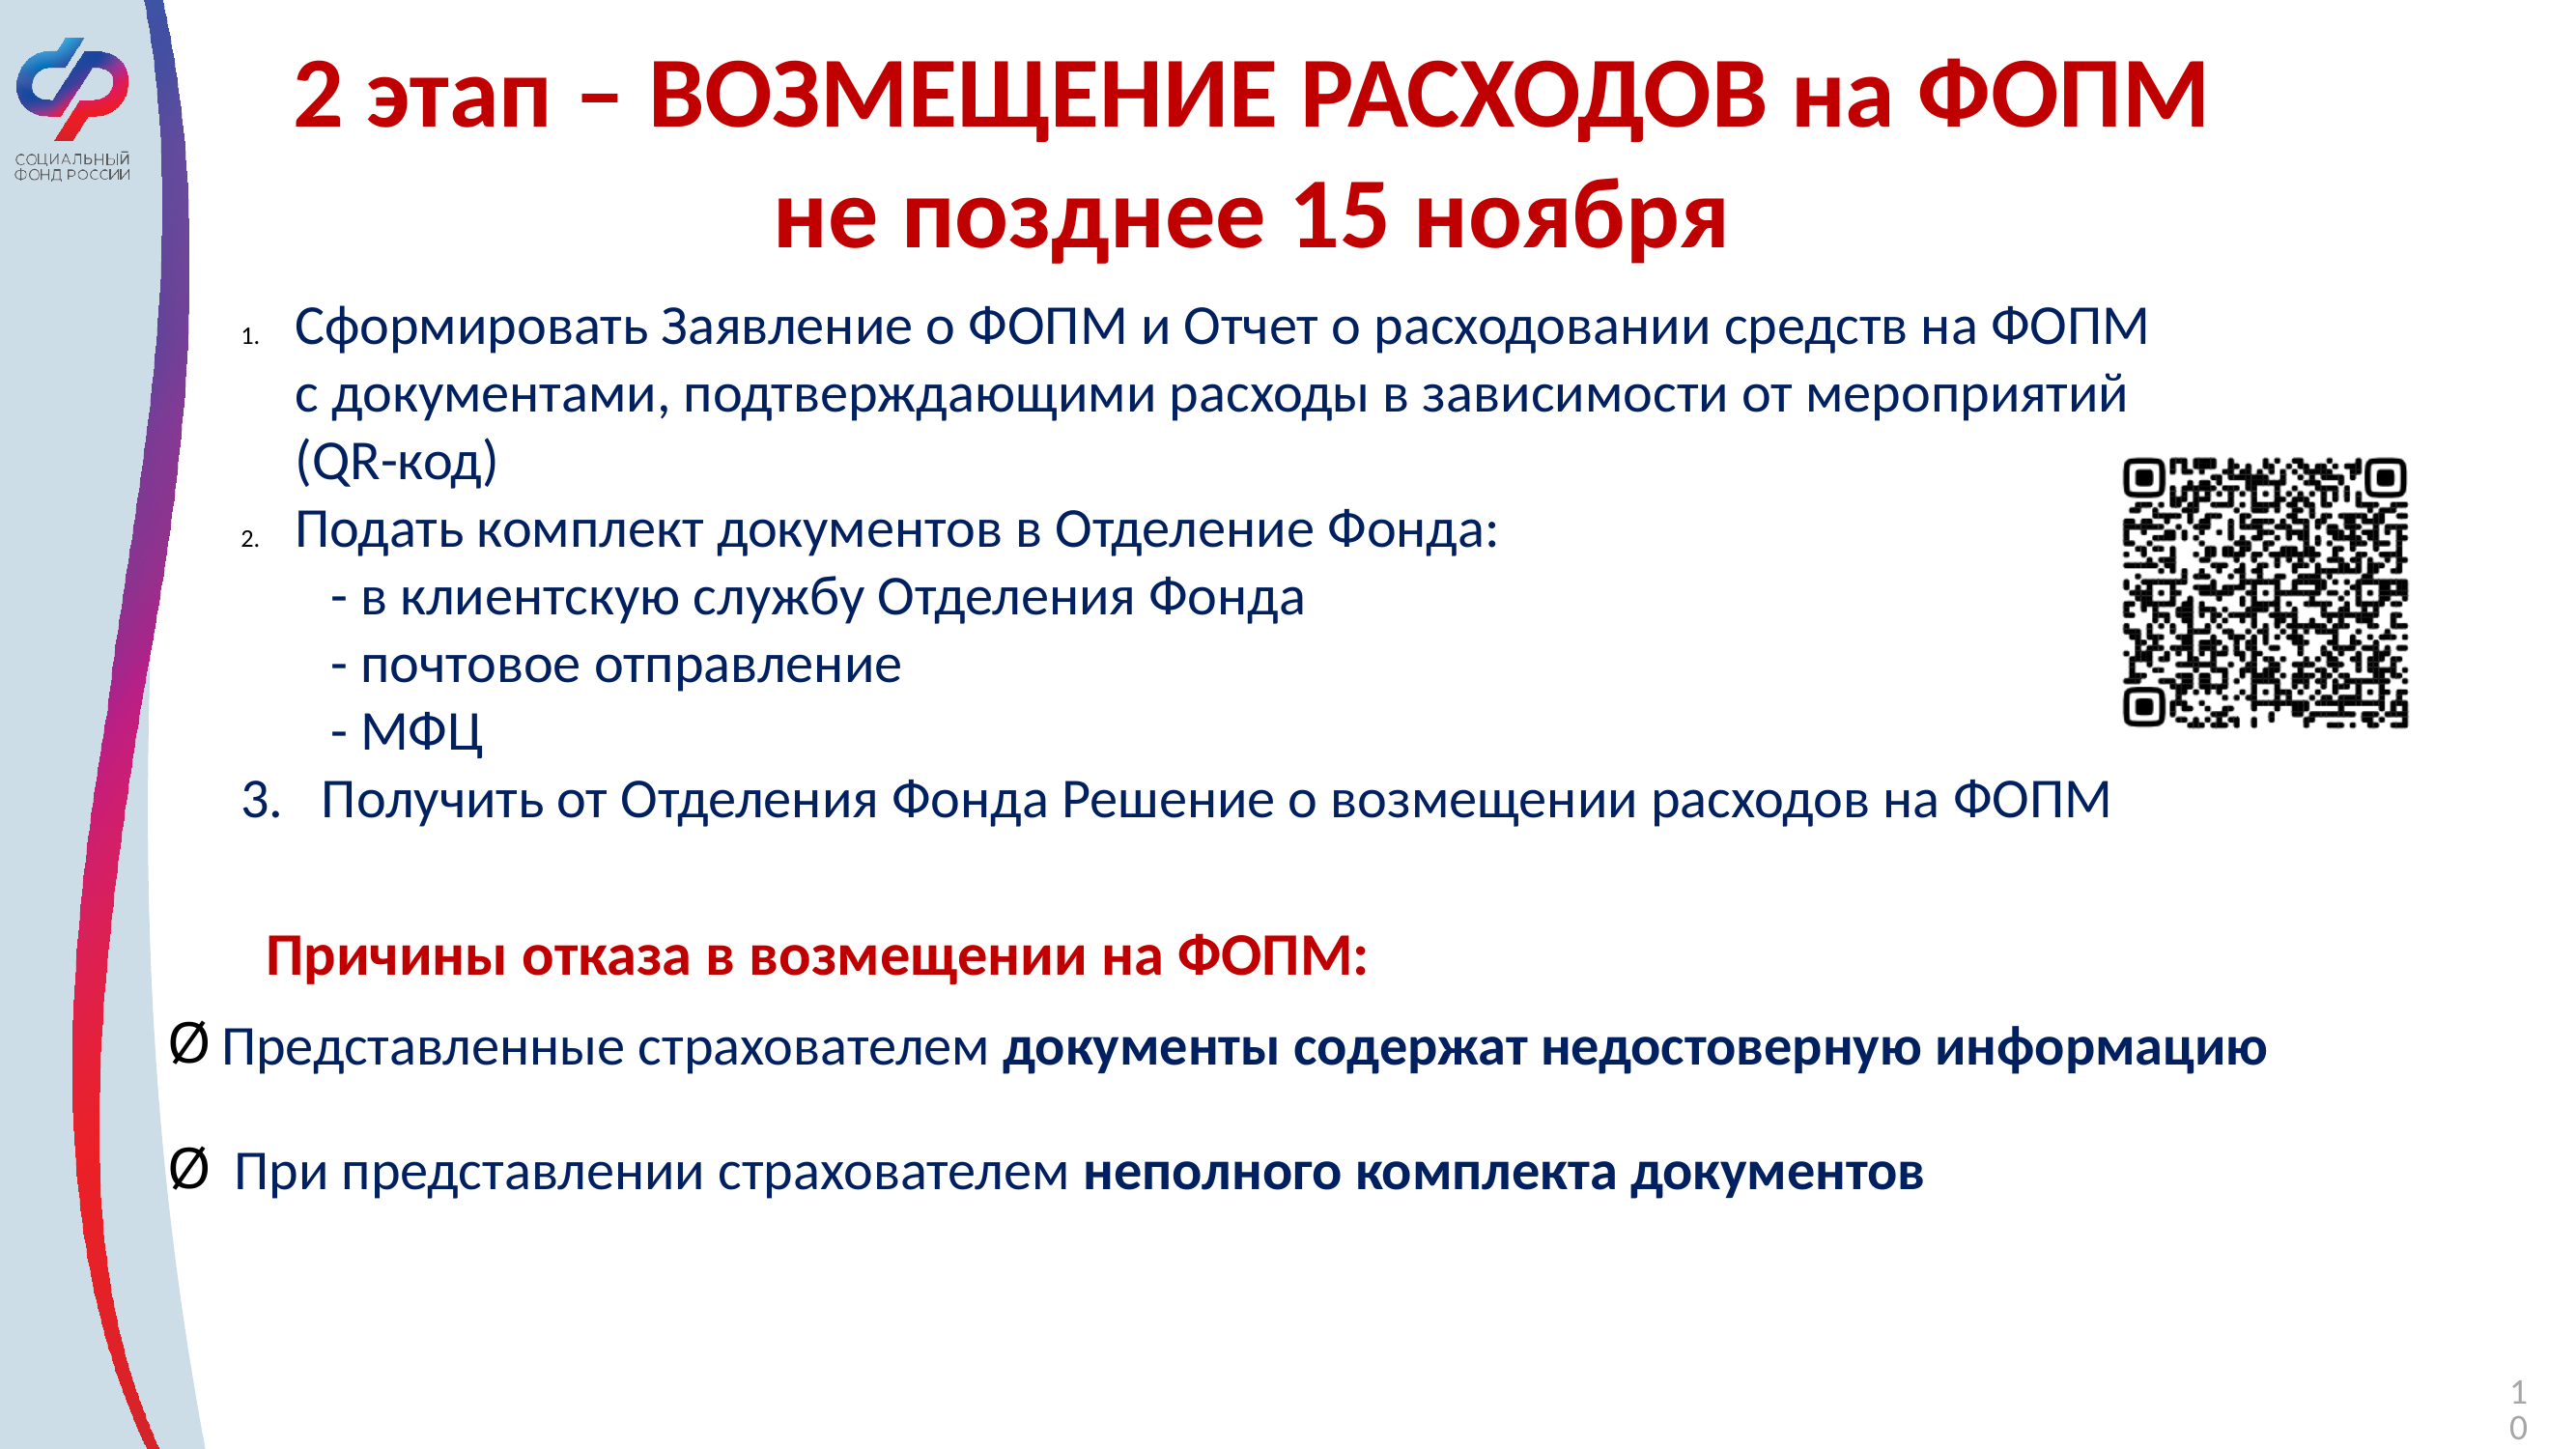

# 2 этап – ВОЗМЕЩЕНИЕ РАСХОДОВ на ФОПМ не позднее 15 ноября
Сформировать Заявление о ФОПМ и Отчет о расходовании средств на ФОПМ с документами, подтверждающими расходы в зависимости от мероприятий (QR-код)
Подать комплект документов в Отделение Фонда:
 - в клиентскую службу Отделения Фонда
 - почтовое отправление
 - МФЦ
3. Получить от Отделения Фонда Решение о возмещении расходов на ФОПМ
Причины отказа в возмещении на ФОПМ:
Представленные страхователем документы содержат недостоверную информацию
 При представлении страхователем неполного комплекта документов